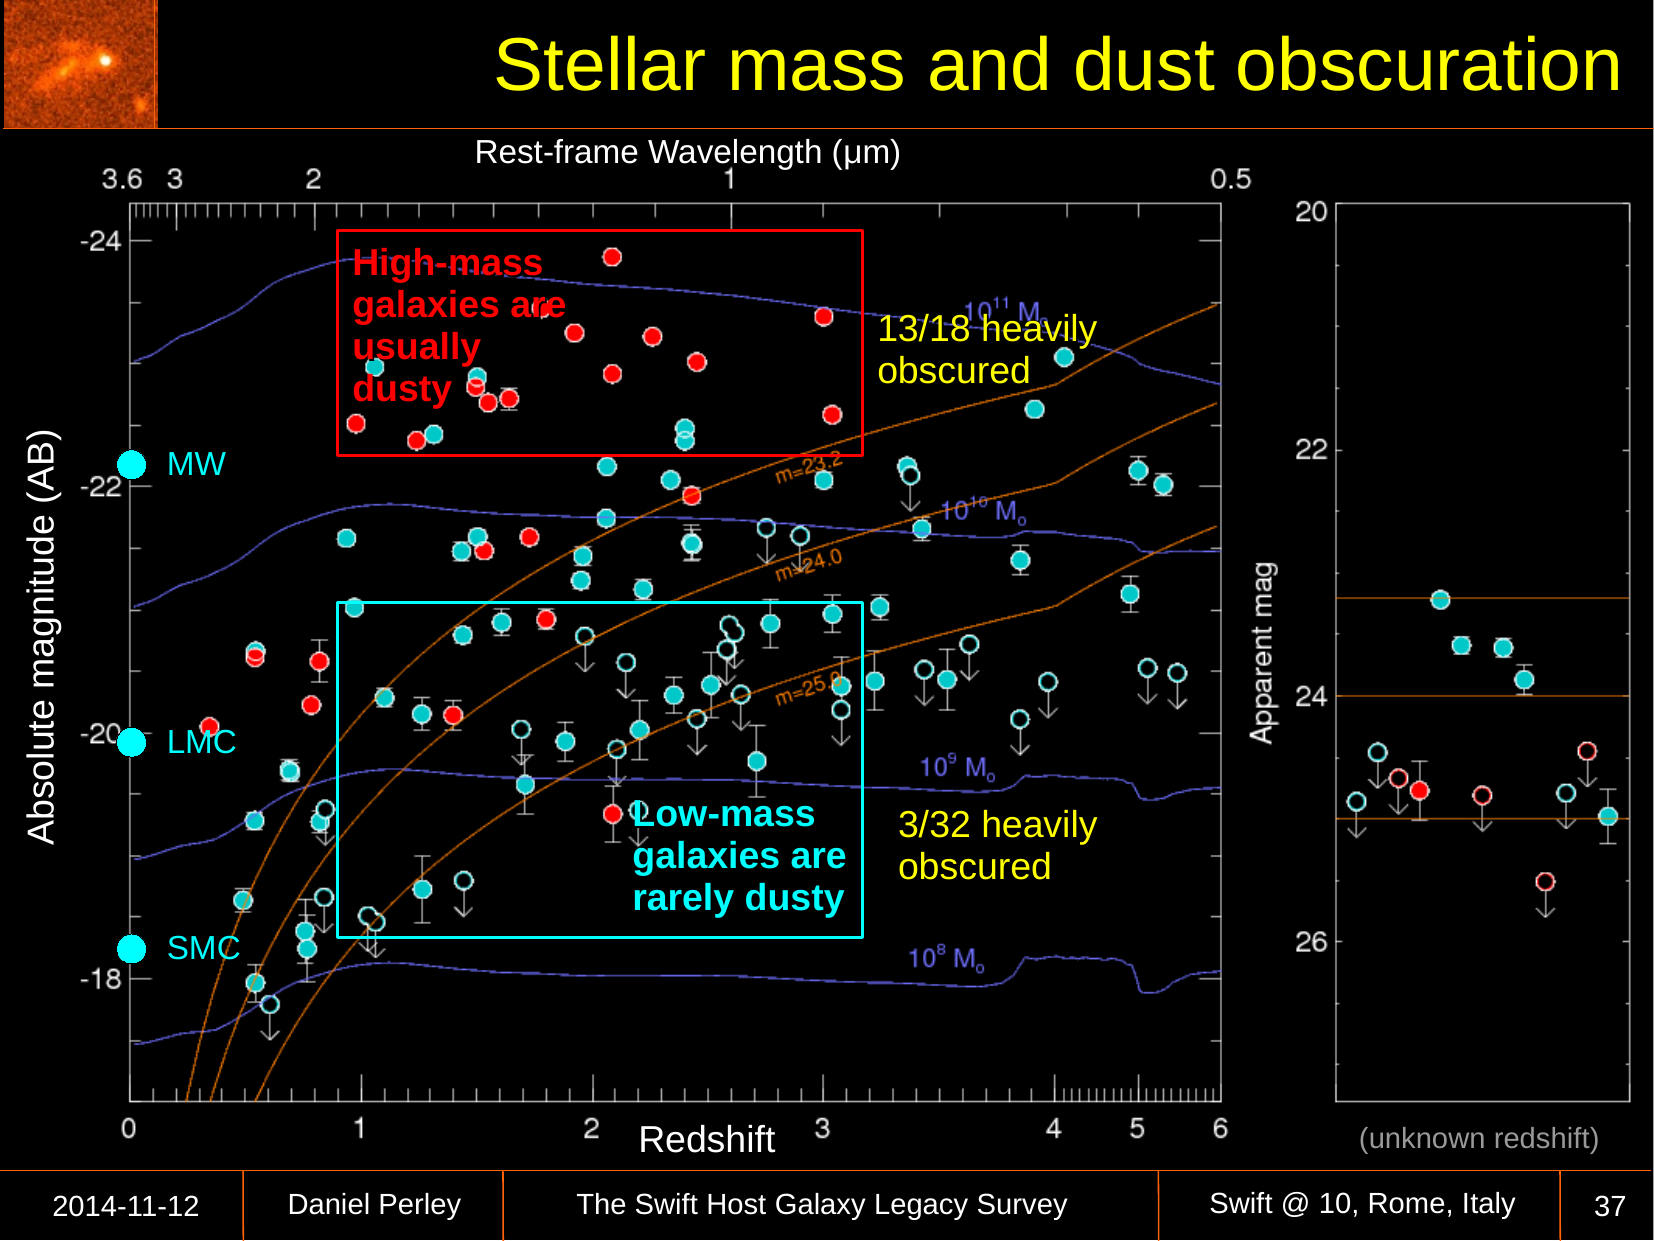

# Stellar mass and dust obscuration
Rest-frame Wavelength (μm)
High-mass galaxies are usually dusty
13/18 heavily obscured
MW
Absolute magnitude (AB)
LMC
Low-mass galaxies are rarely dusty
3/32 heavily obscured
SMC
Redshift
(unknown redshift)
2014-11-12
37